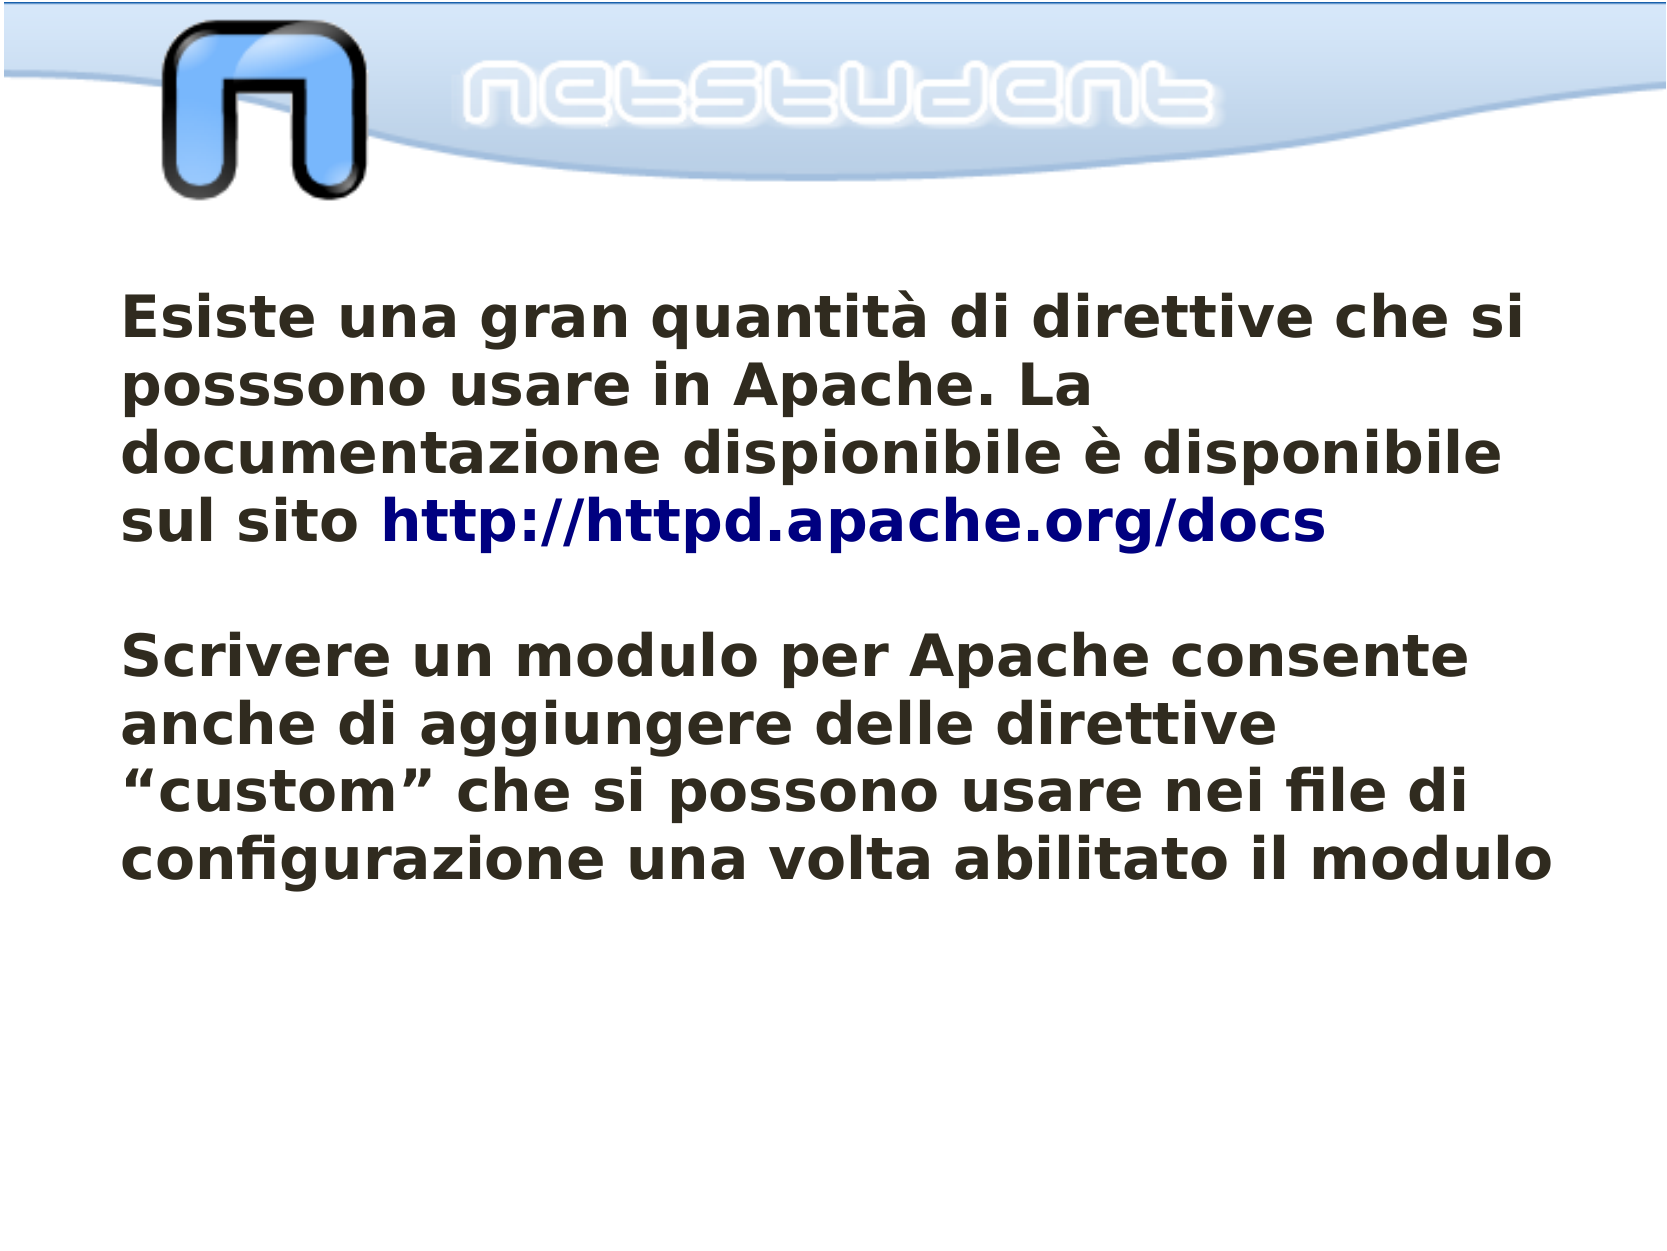

Esiste una gran quantità di direttive che si posssono usare in Apache. La documentazione dispionibile è disponibile sul sito http://httpd.apache.org/docs
Scrivere un modulo per Apache consente anche di aggiungere delle direttive “custom” che si possono usare nei file di configurazione una volta abilitato il modulo